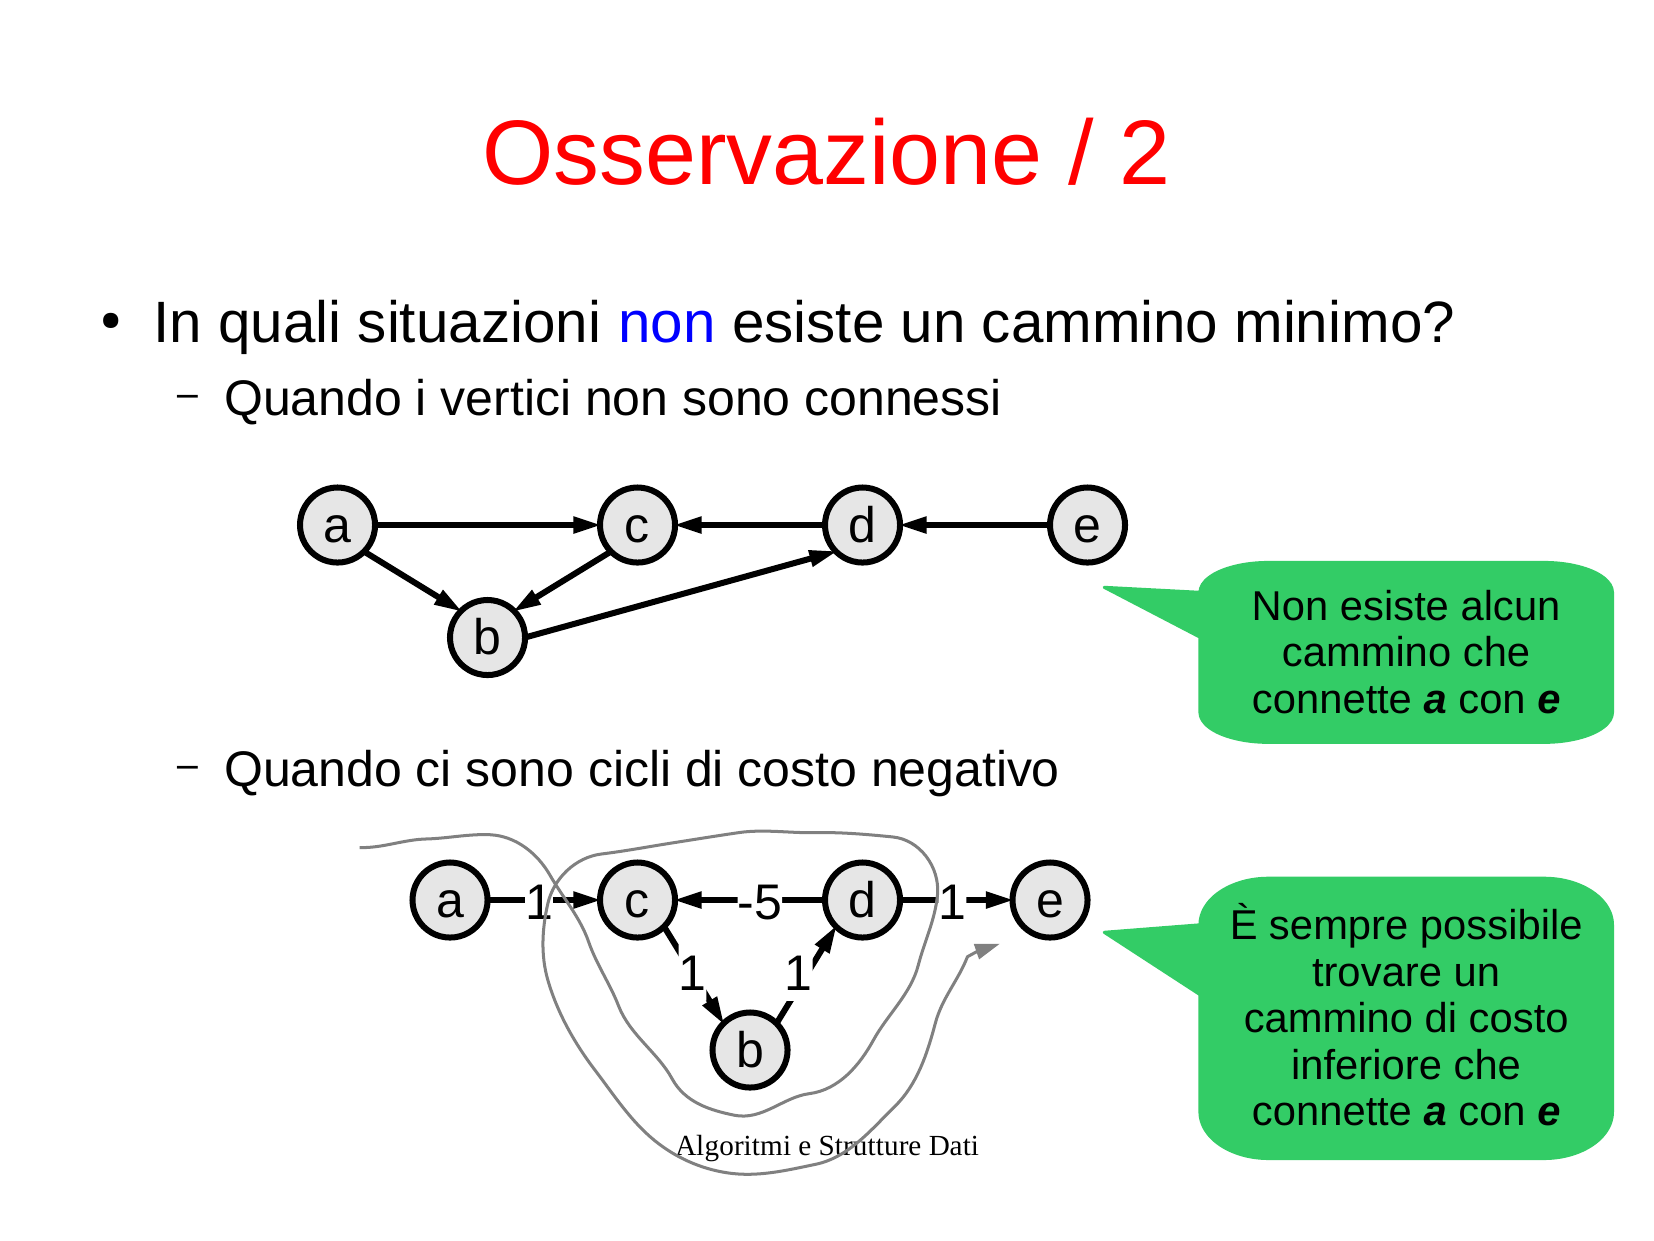

# Osservazione / 2
In quali situazioni non esiste un cammino minimo?
Quando i vertici non sono connessi
Quando ci sono cicli di costo negativo
a
c
d
e
Non esiste alcun cammino che connette a con e
b
a
c
d
e
1
-5
1
È sempre possibile trovare un cammino di costo inferiore che connette a con e
1
1
b
Algoritmi e Strutture Dati
8